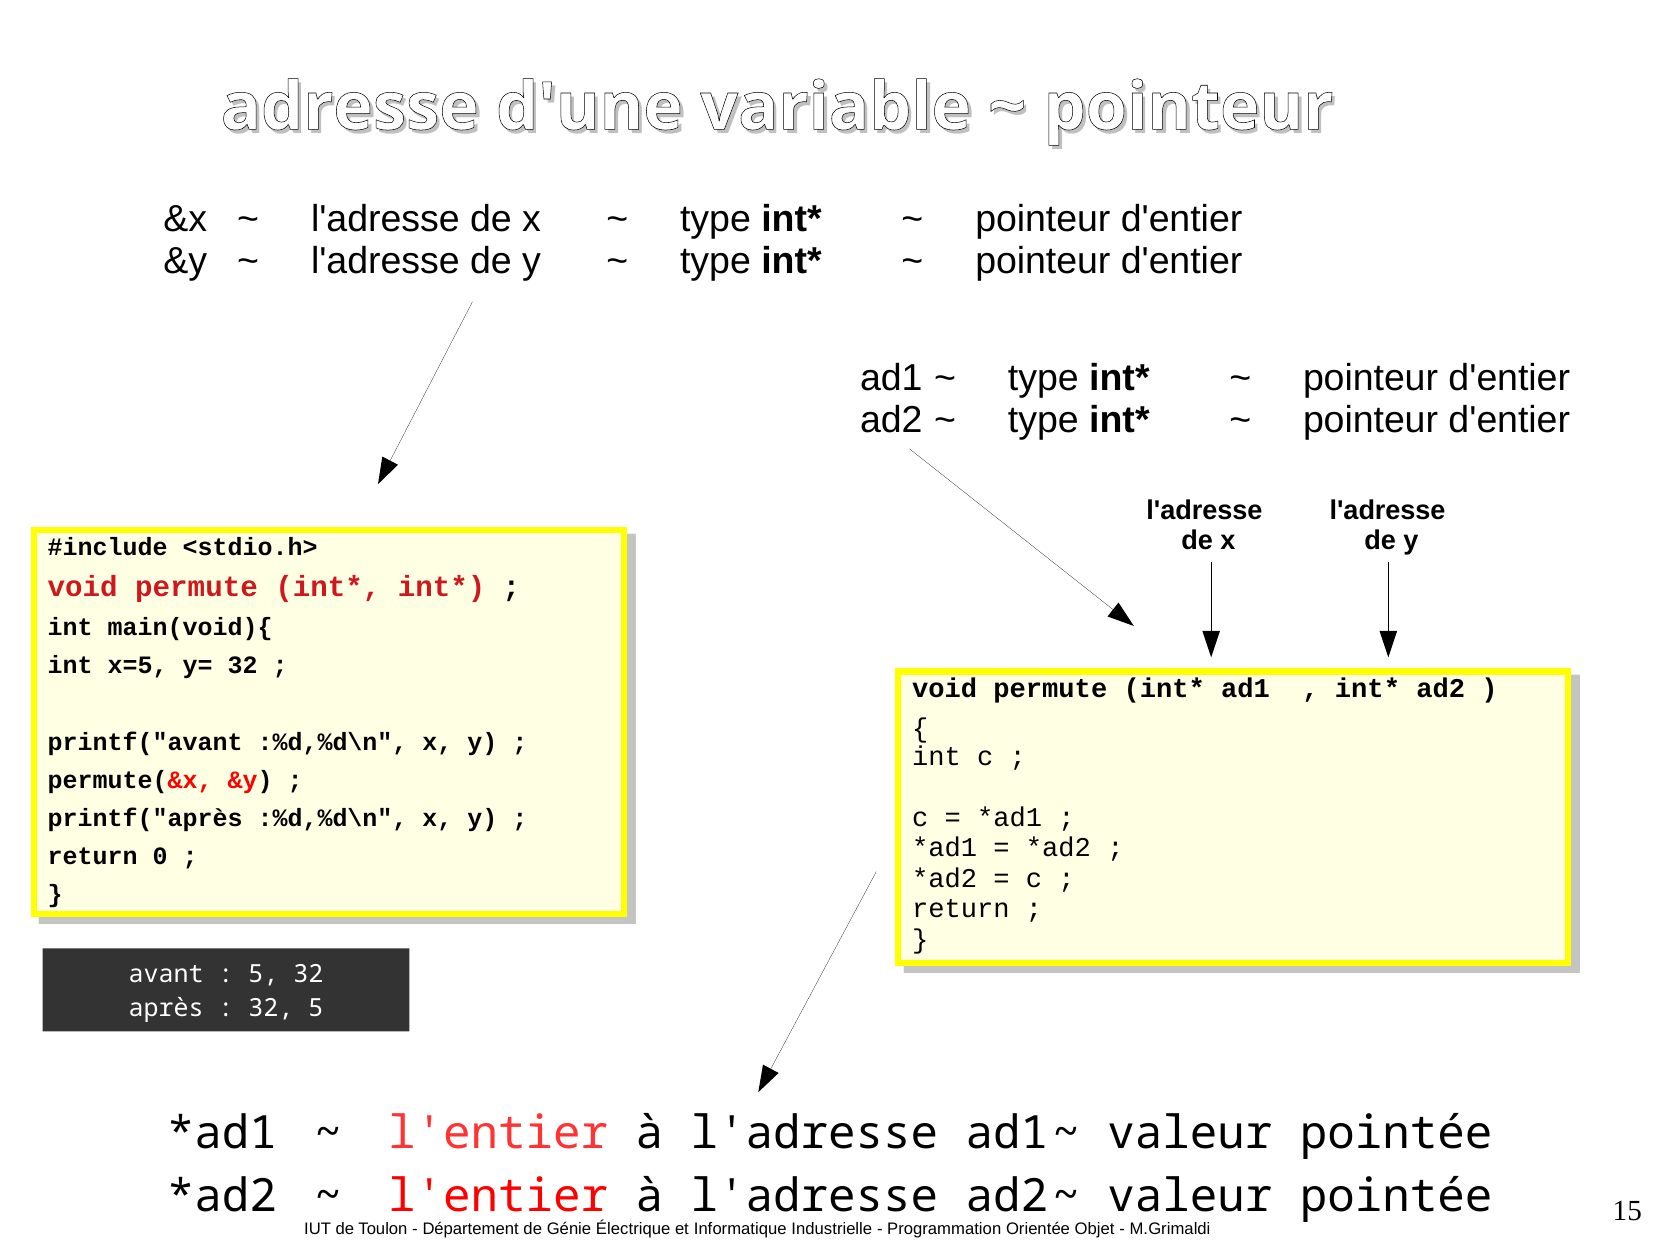

# adresse d'une variable ~ pointeur
&x	~	l'adresse de x	~	type int*		~	pointeur d'entier
&y	~	l'adresse de y	~	type int*		~	pointeur d'entier
ad1	~	type int*		~	pointeur d'entier
ad2	~	type int*		~	pointeur d'entier
l'adresse
de x
l'adresse
de y
void permute (int* ad1 , int* ad2 )
{
int c ;
c = *ad1 ;
*ad1 = *ad2 ;
*ad2 = c ;
return ;
}
*ad1 	~	l'entier à l'adresse ad1	~ valeur pointée
*ad2	~	l'entier à l'adresse ad2	~ valeur pointée
#include <stdio.h>
void permute (int*, int*) ;
int main(void){
int x=5, y= 32 ;
printf("avant :%d,%d\n", x, y) ;
permute(&x, &y) ;
printf("après :%d,%d\n", x, y) ;
return 0 ;
}
avant : 5, 32
après : 32, 5